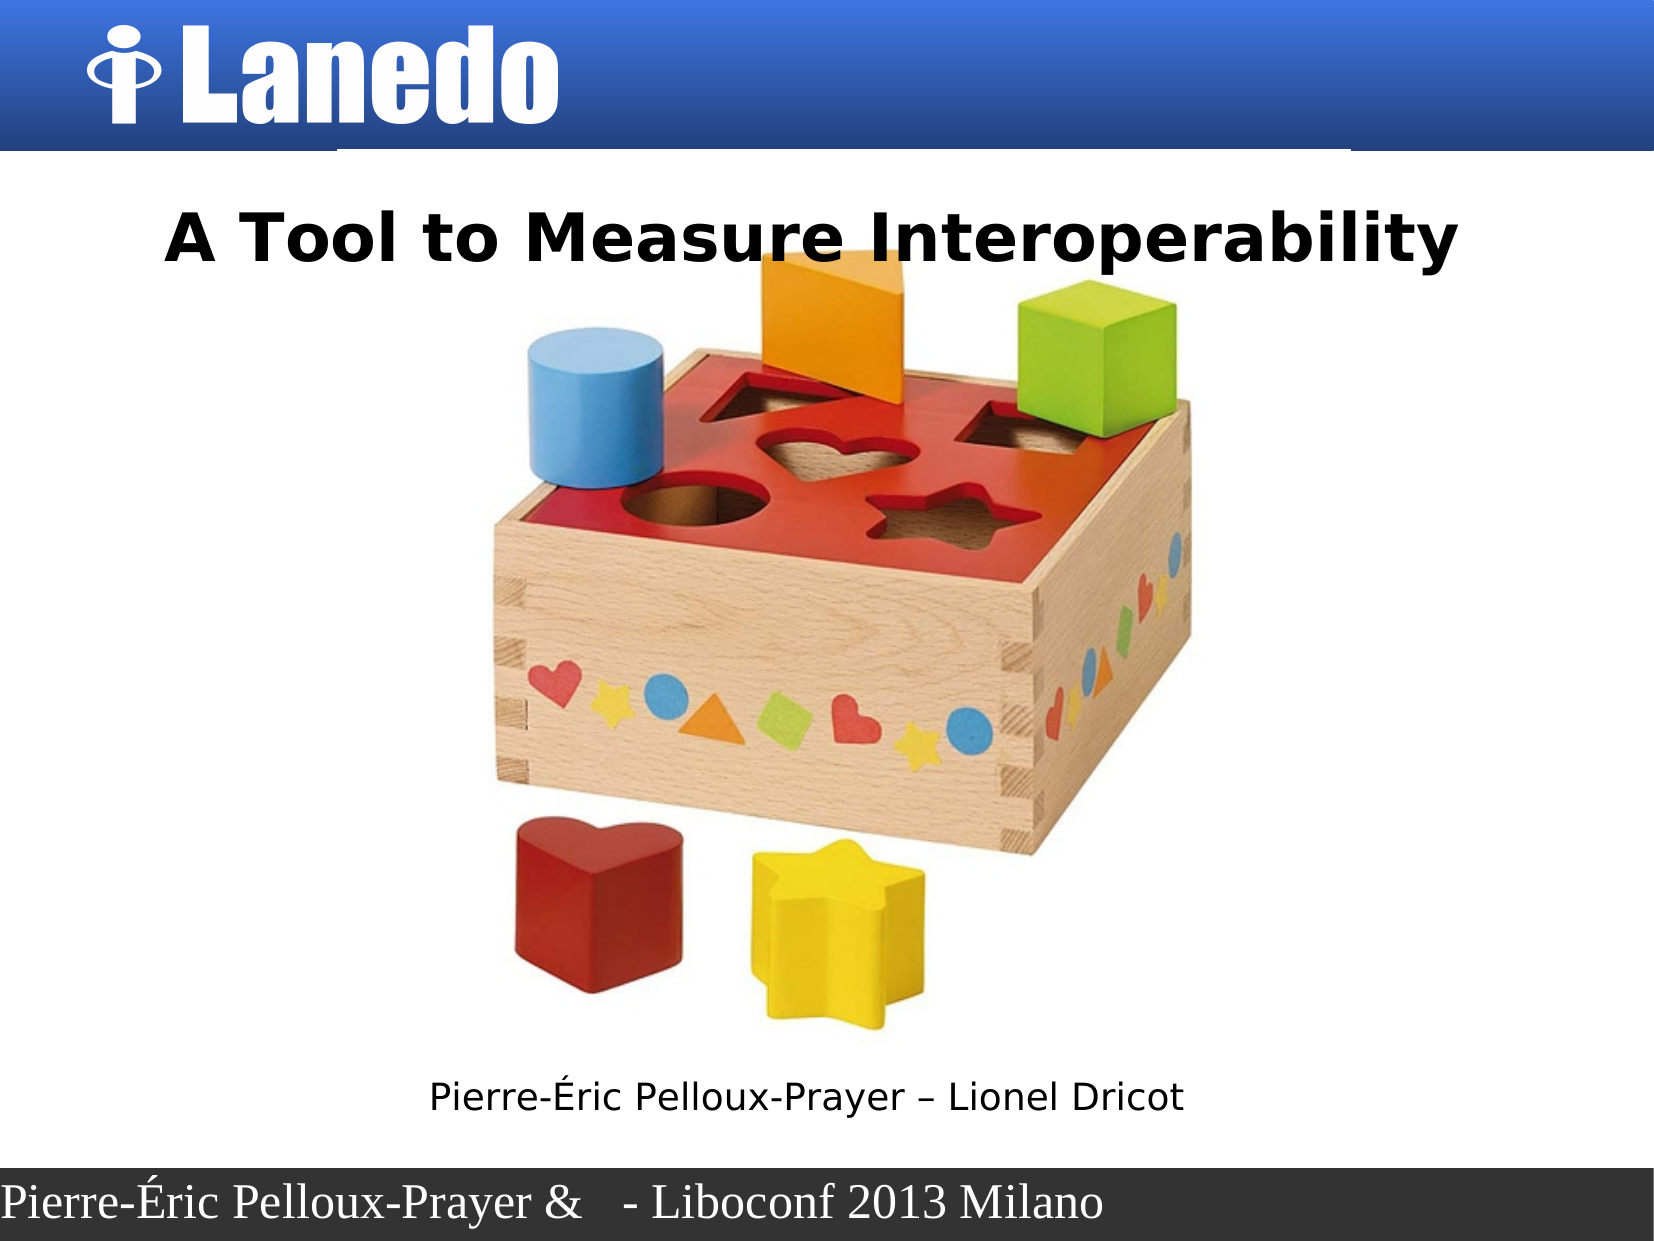

A Tool to Measure Interoperability
Pierre-Éric Pelloux-Prayer – Lionel Dricot